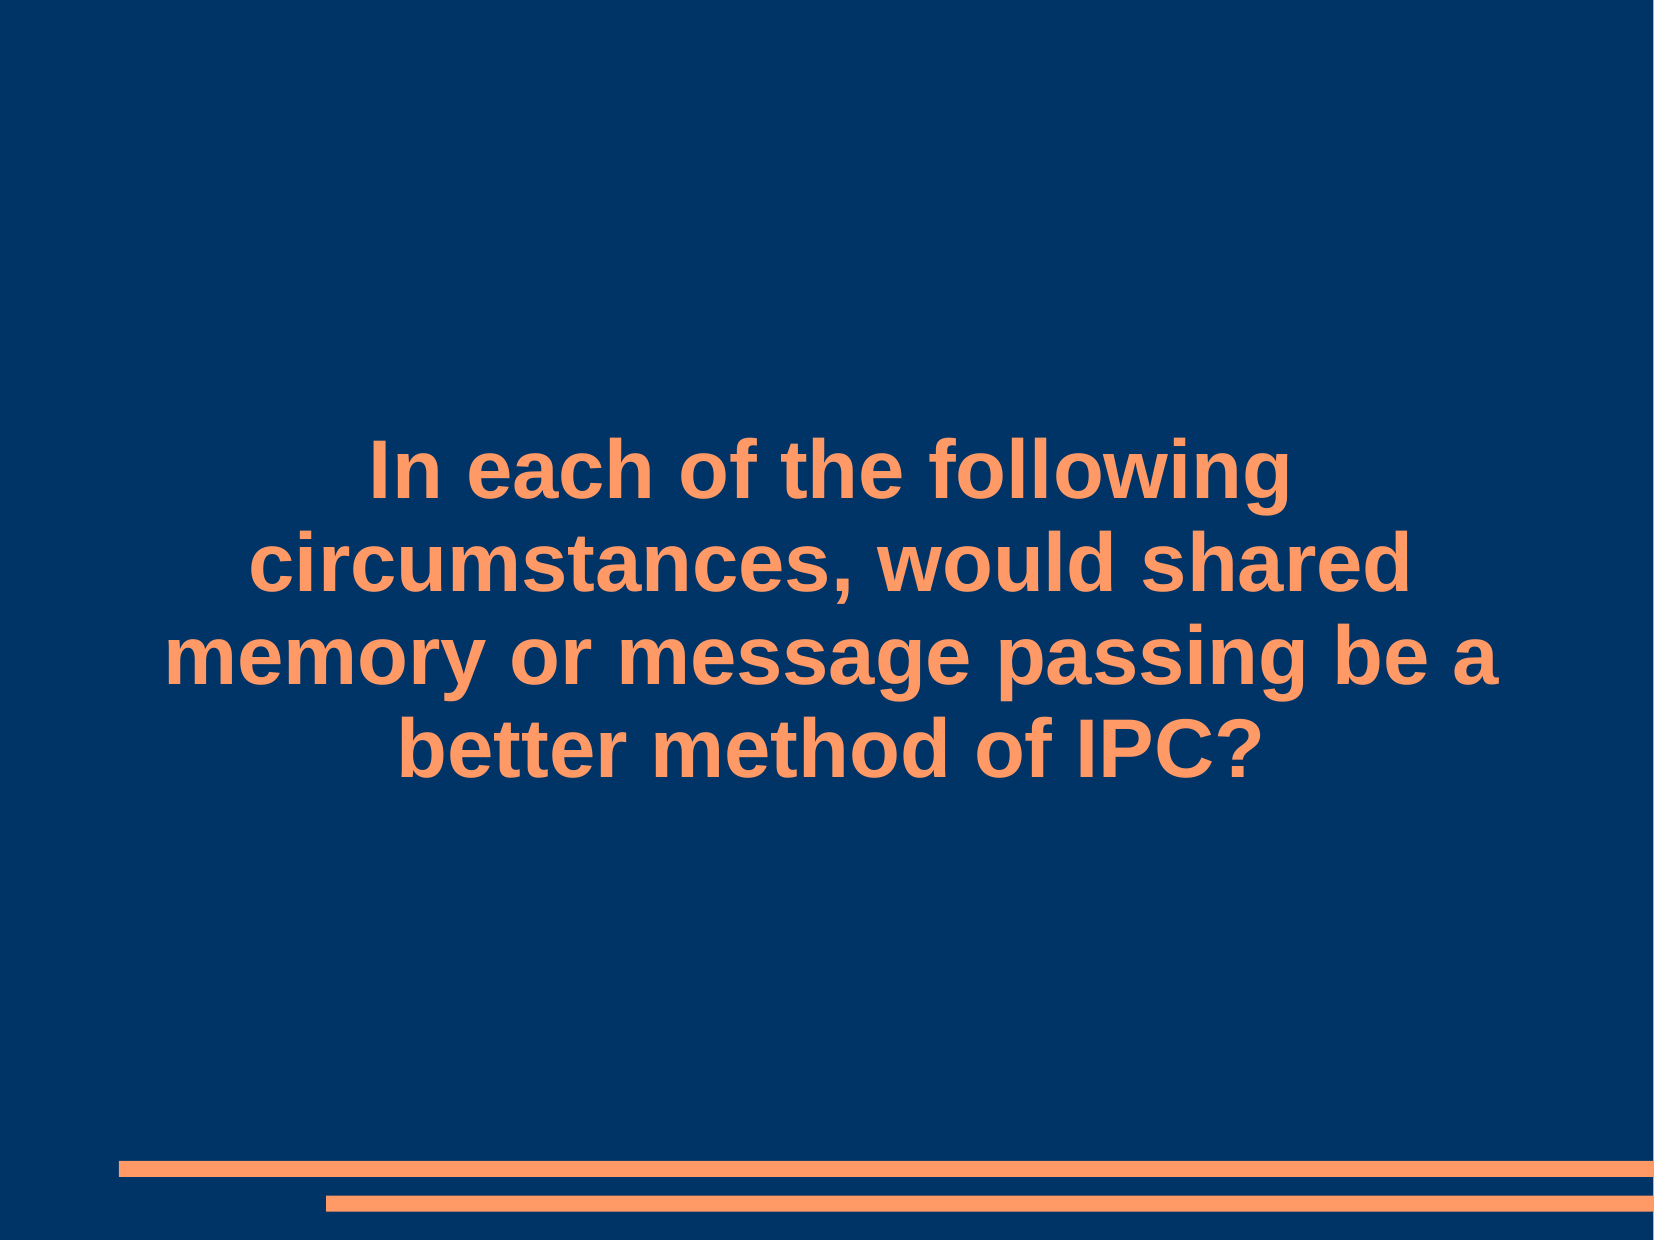

# In each of the following circumstances, would shared memory or message passing be a better method of IPC?